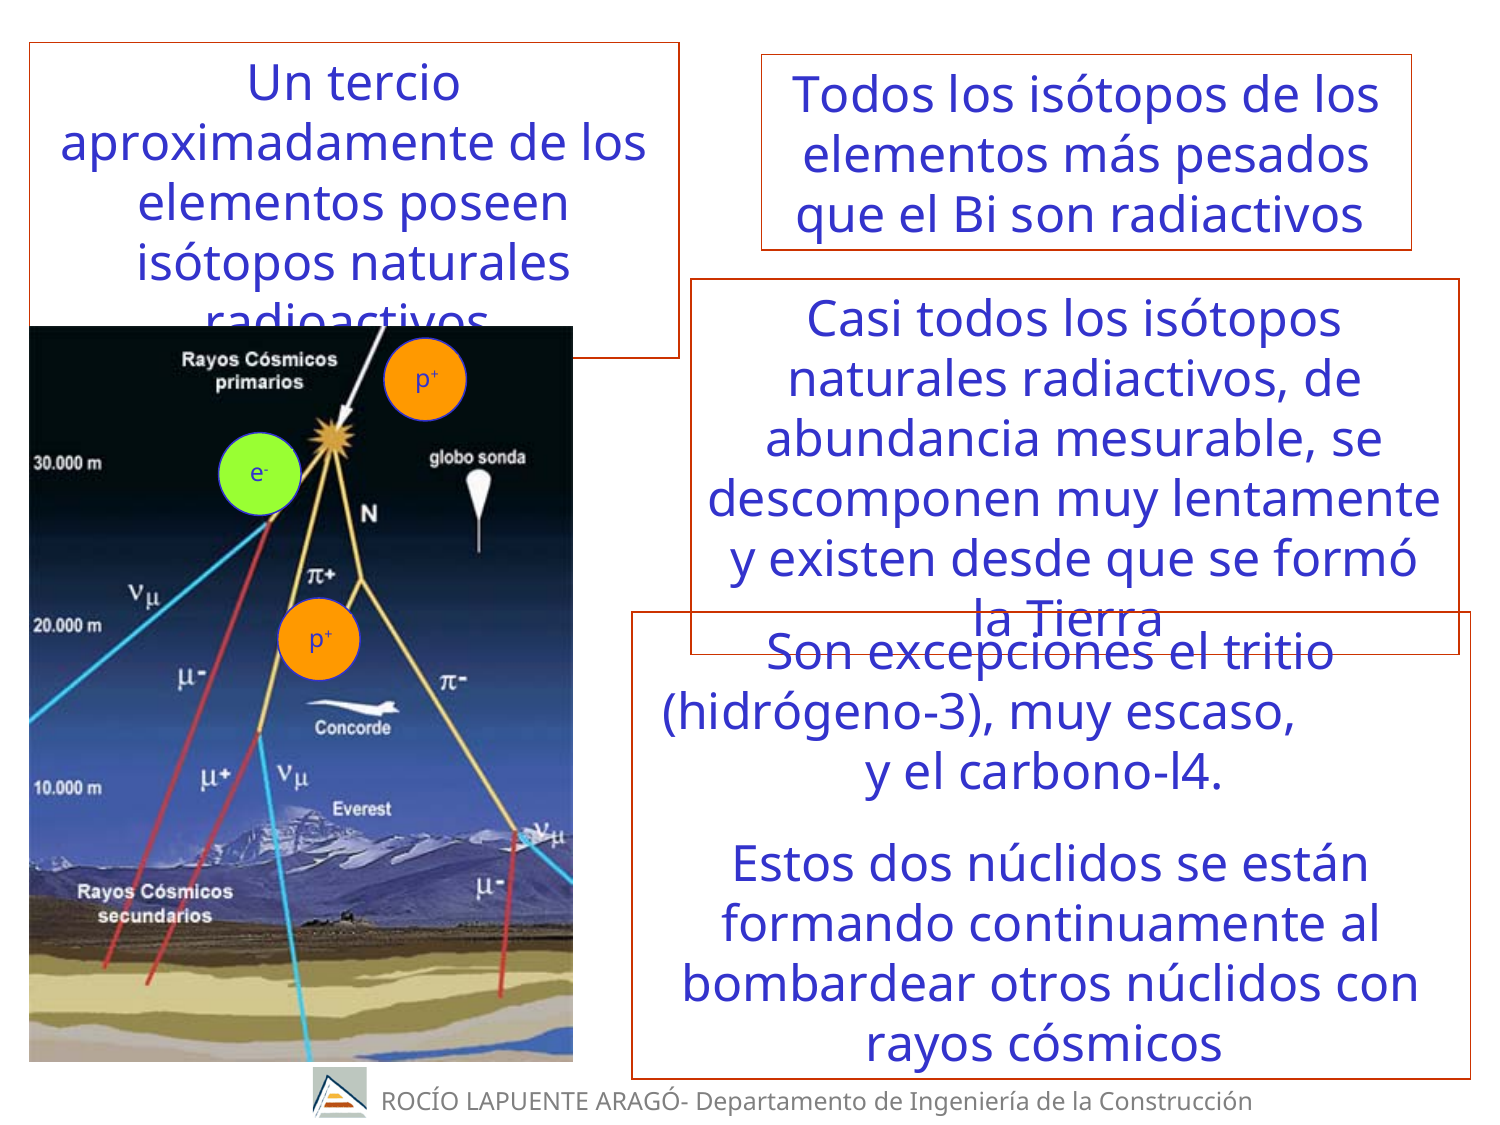

Un tercio aproximadamente de los elementos poseen isótopos naturales radioactivos
Todos los isótopos de los elementos más pesados que el Bi son radiactivos
Casi todos los isótopos naturales radiactivos, de abundancia mesurable, se descomponen muy lentamente y existen desde que se formó la Tierra
p+
e-
p+
Son excepciones el tritio (hidrógeno-3), muy escaso, y el carbono-l4.
Estos dos núclidos se están formando continuamente al bombardear otros núclidos con rayos cósmicos